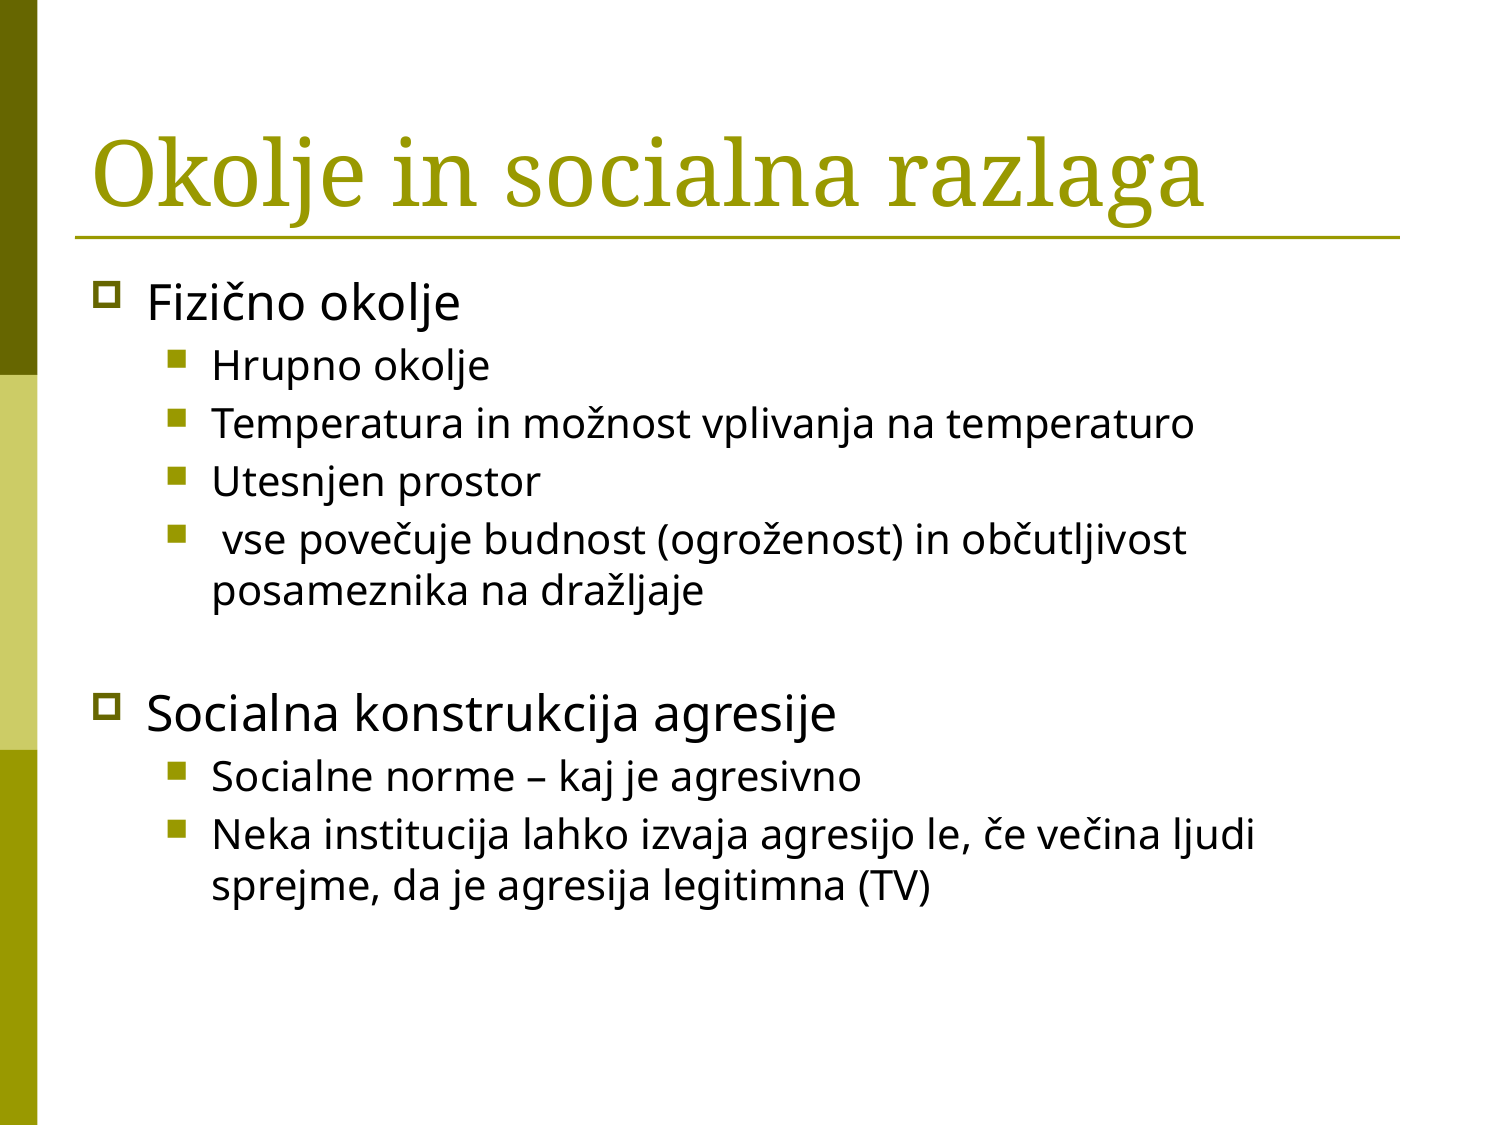

# Okolje in socialna razlaga
Fizično okolje
Hrupno okolje
Temperatura in možnost vplivanja na temperaturo
Utesnjen prostor
 vse povečuje budnost (ogroženost) in občutljivost posameznika na dražljaje
Socialna konstrukcija agresije
Socialne norme – kaj je agresivno
Neka institucija lahko izvaja agresijo le, če večina ljudi sprejme, da je agresija legitimna (TV)